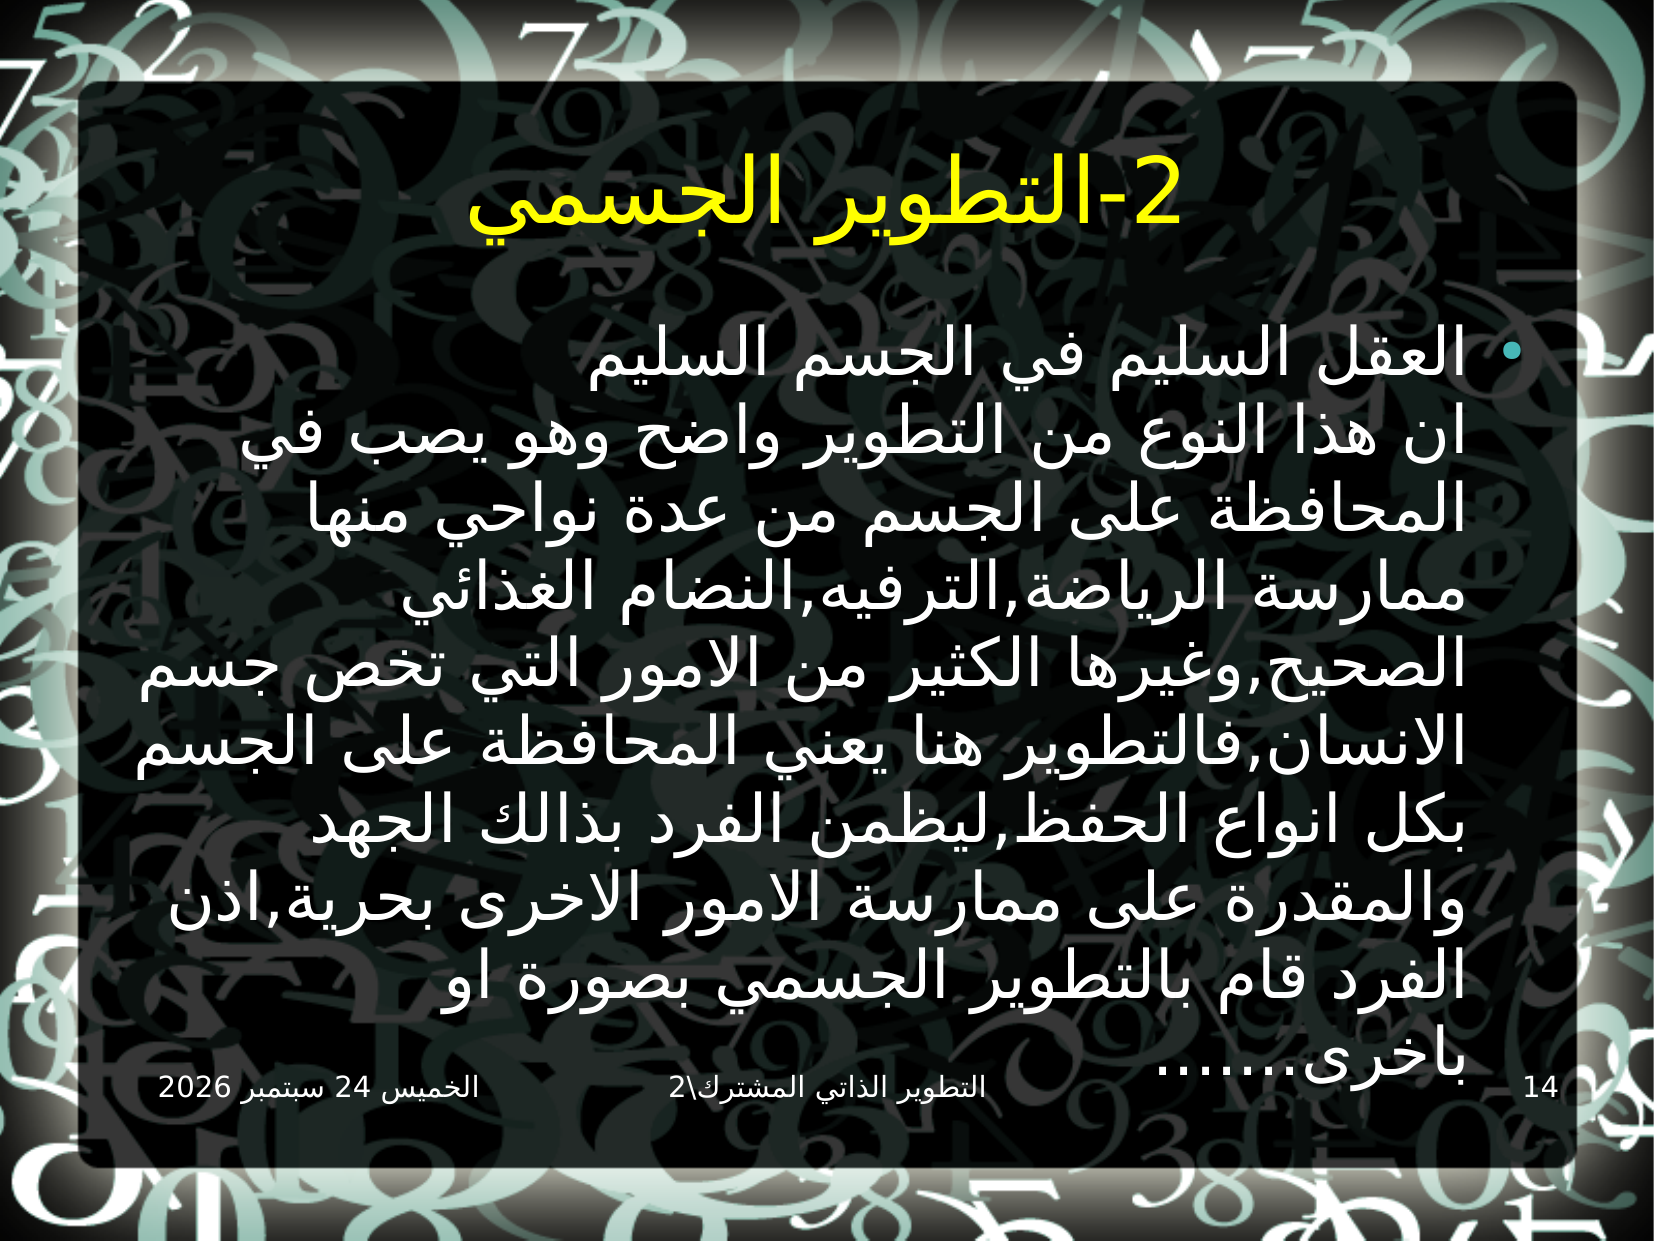

# 2-التطوير الجسمي
العقل السليم في الجسم السليم
ان هذا النوع من التطوير واضح وهو يصب في المحافظة على الجسم من عدة نواحي منها ممارسة الرياضة,الترفيه,النضام الغذائي الصحيح,وغيرها الكثير من الامور التي تخص جسم الانسان,فالتطوير هنا يعني المحافظة على الجسم بكل انواع الحفظ,ليظمن الفرد بذالك الجهد والمقدرة على ممارسة الامور الاخرى بحرية,اذن الفرد قام بالتطوير الجسمي بصورة او باخرى.......
التطوير الذاتي المشترك\2
14